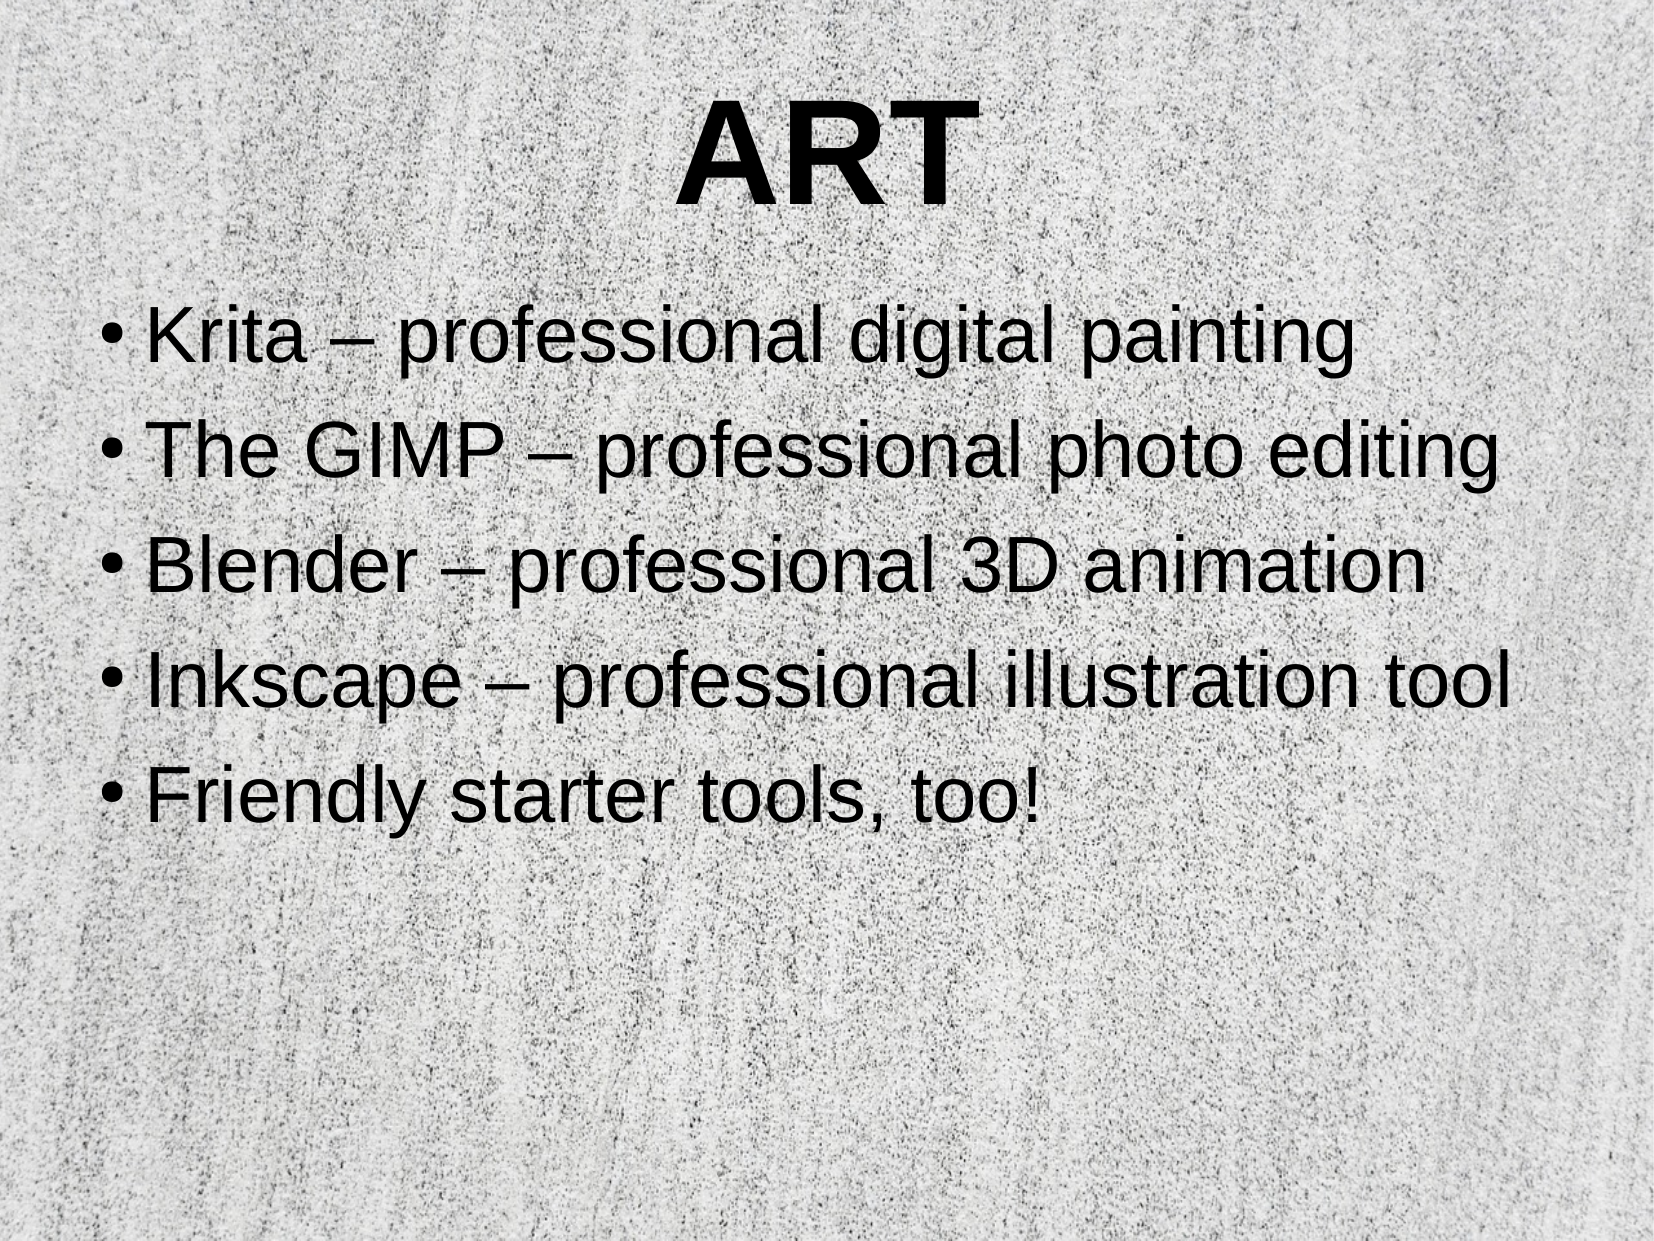

# ART
Krita – professional digital painting
The GIMP – professional photo editing
Blender – professional 3D animation
Inkscape – professional illustration tool
Friendly starter tools, too!